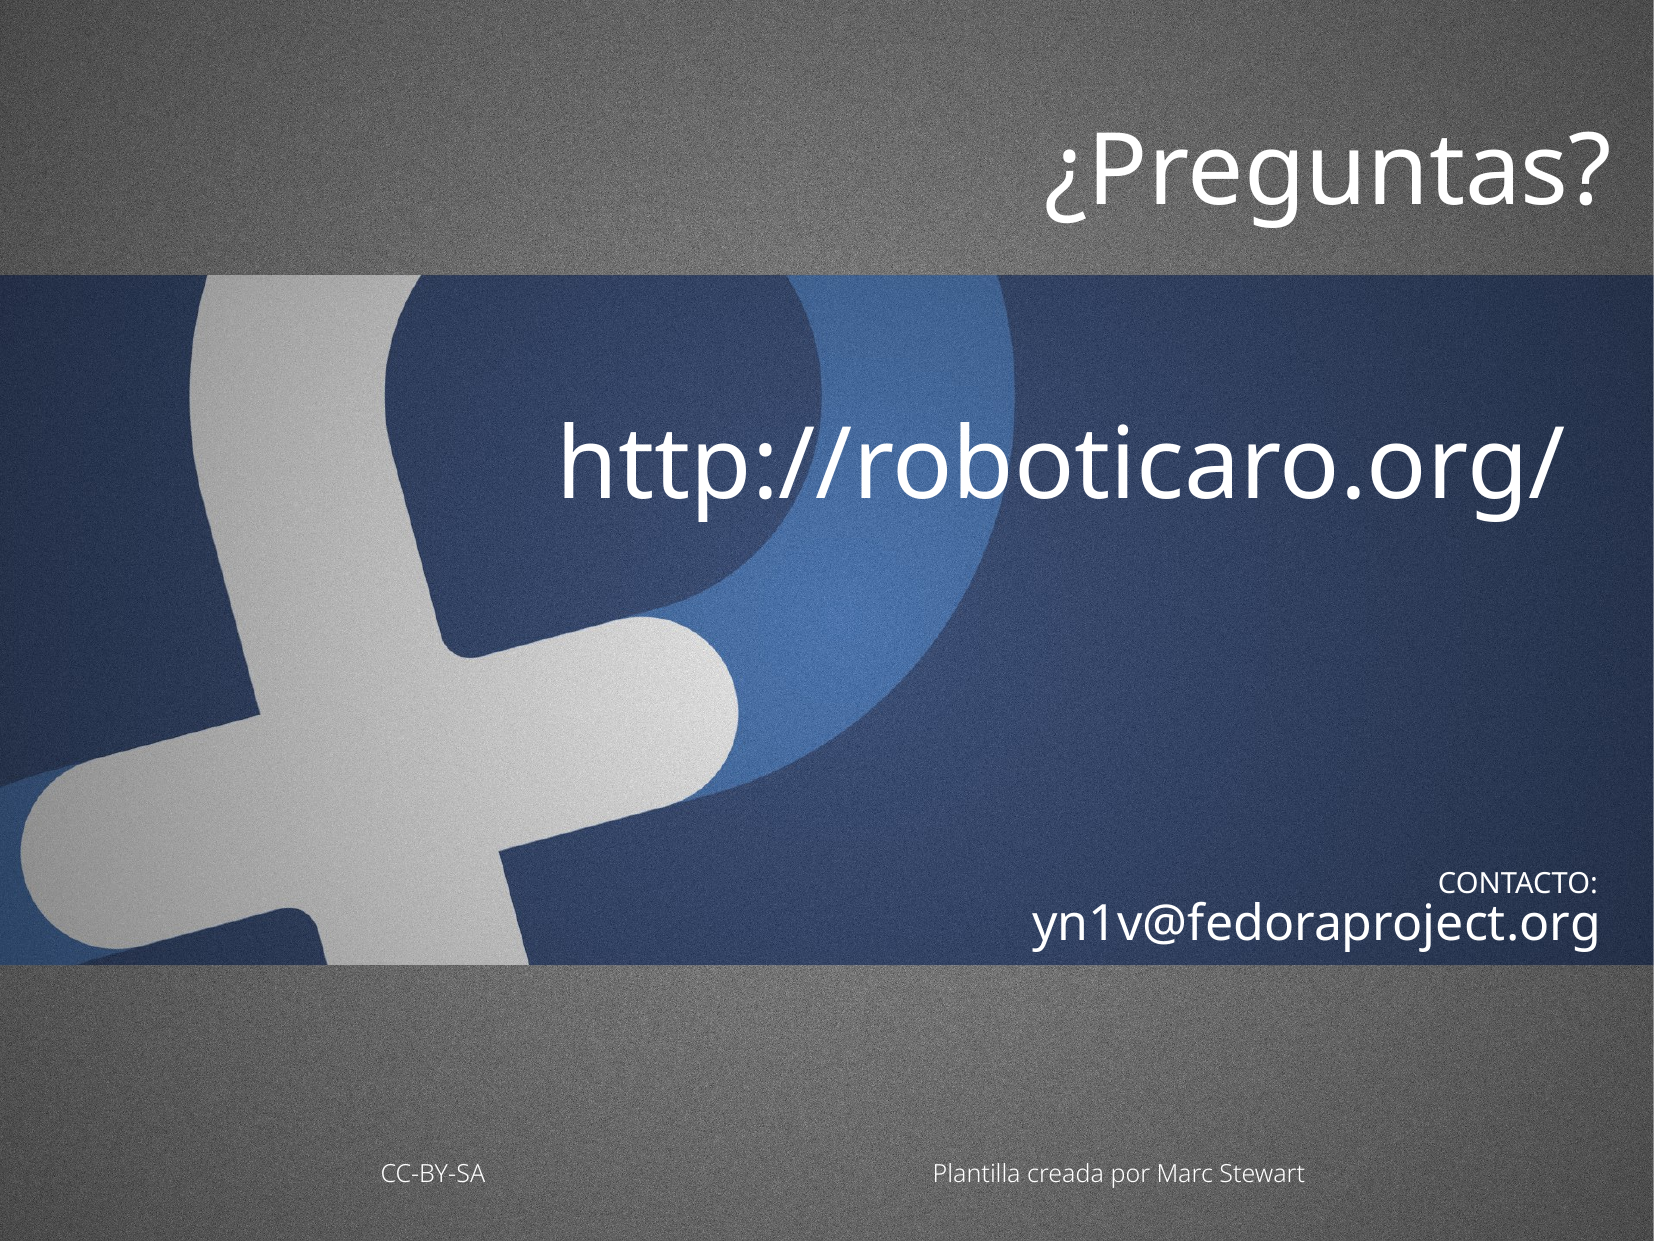

# ¿Preguntas?
http://roboticaro.org/
CONTACTO:
yn1v@fedoraproject.org
CC-BY-SA Plantilla creada por Marc Stewart